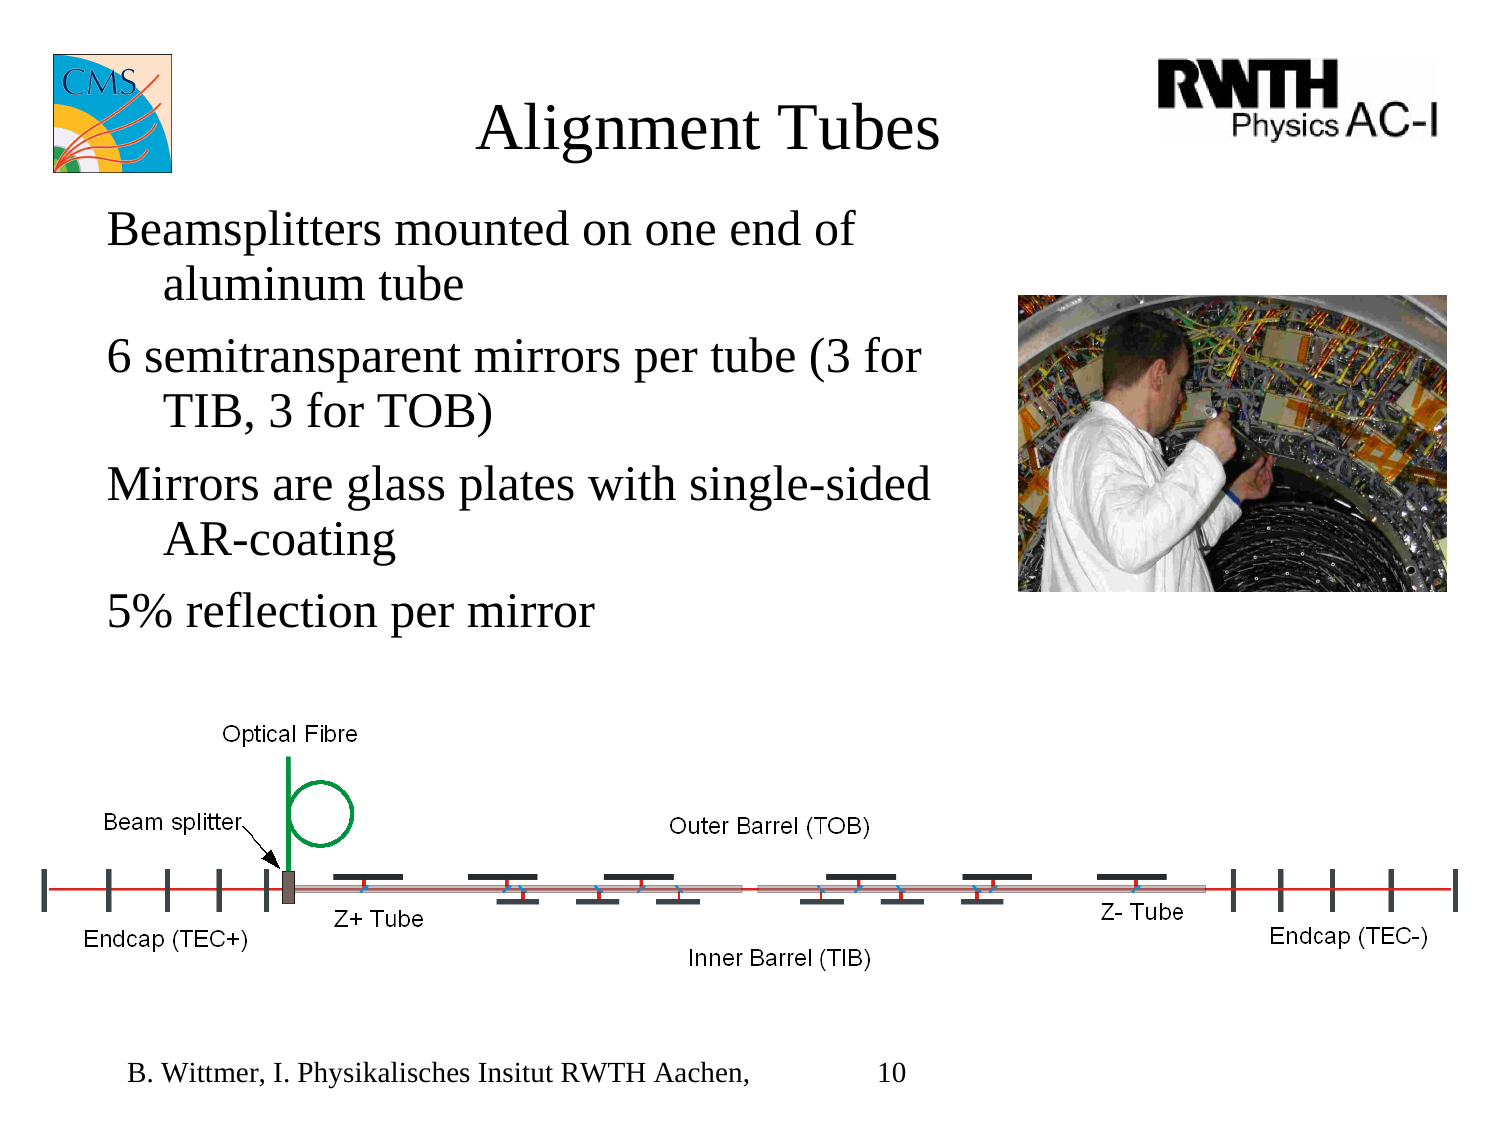

# Alignment Tubes
Beamsplitters mounted on one end of aluminum tube
6 semitransparent mirrors per tube (3 for TIB, 3 for TOB)
Mirrors are glass plates with single-sided AR-coating
5% reflection per mirror